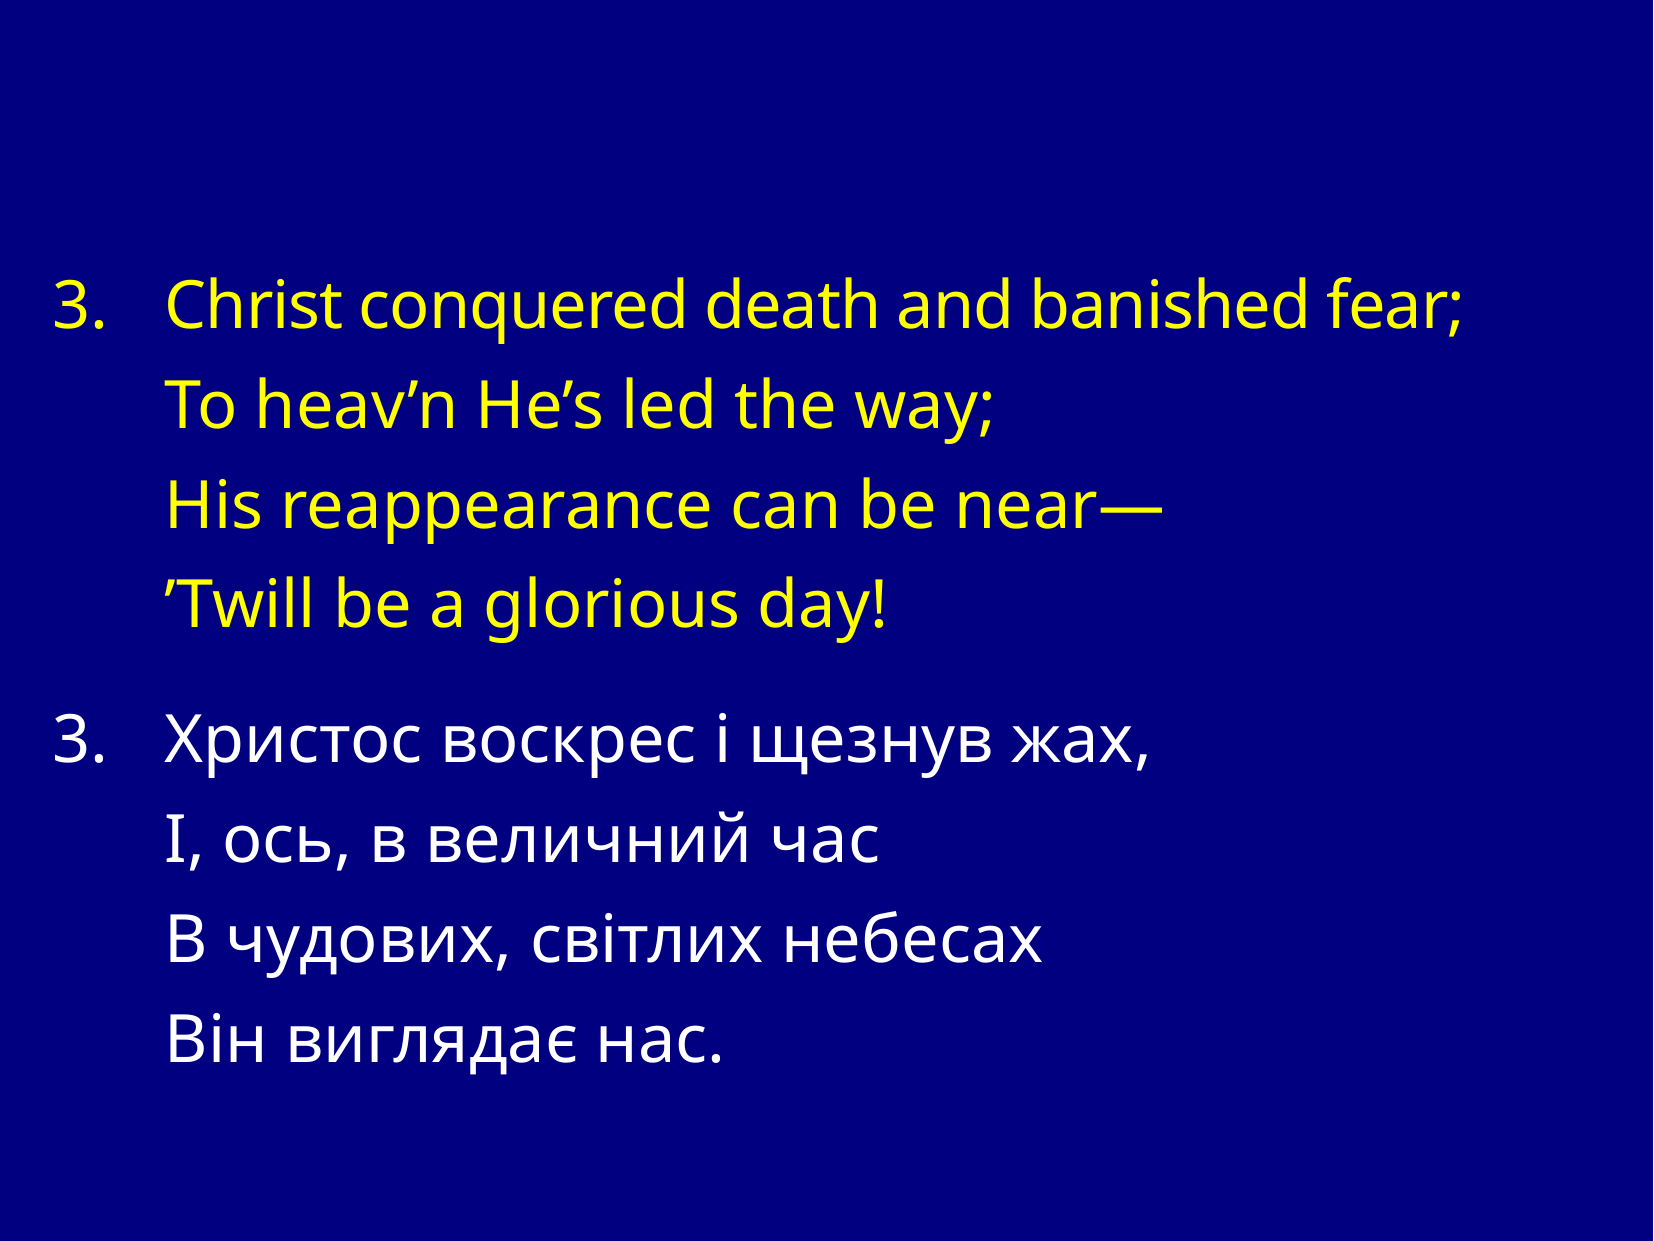

3.	Christ conquered death and banished fear;
	To heav’n He’s led the way;
	His reappearance can be near—
	’Twill be a glorious day!
3.	Христос воскрес і щезнув жах,
	І, ось, в величний час
	В чудових, світлих небесах
	Він виглядає нас.